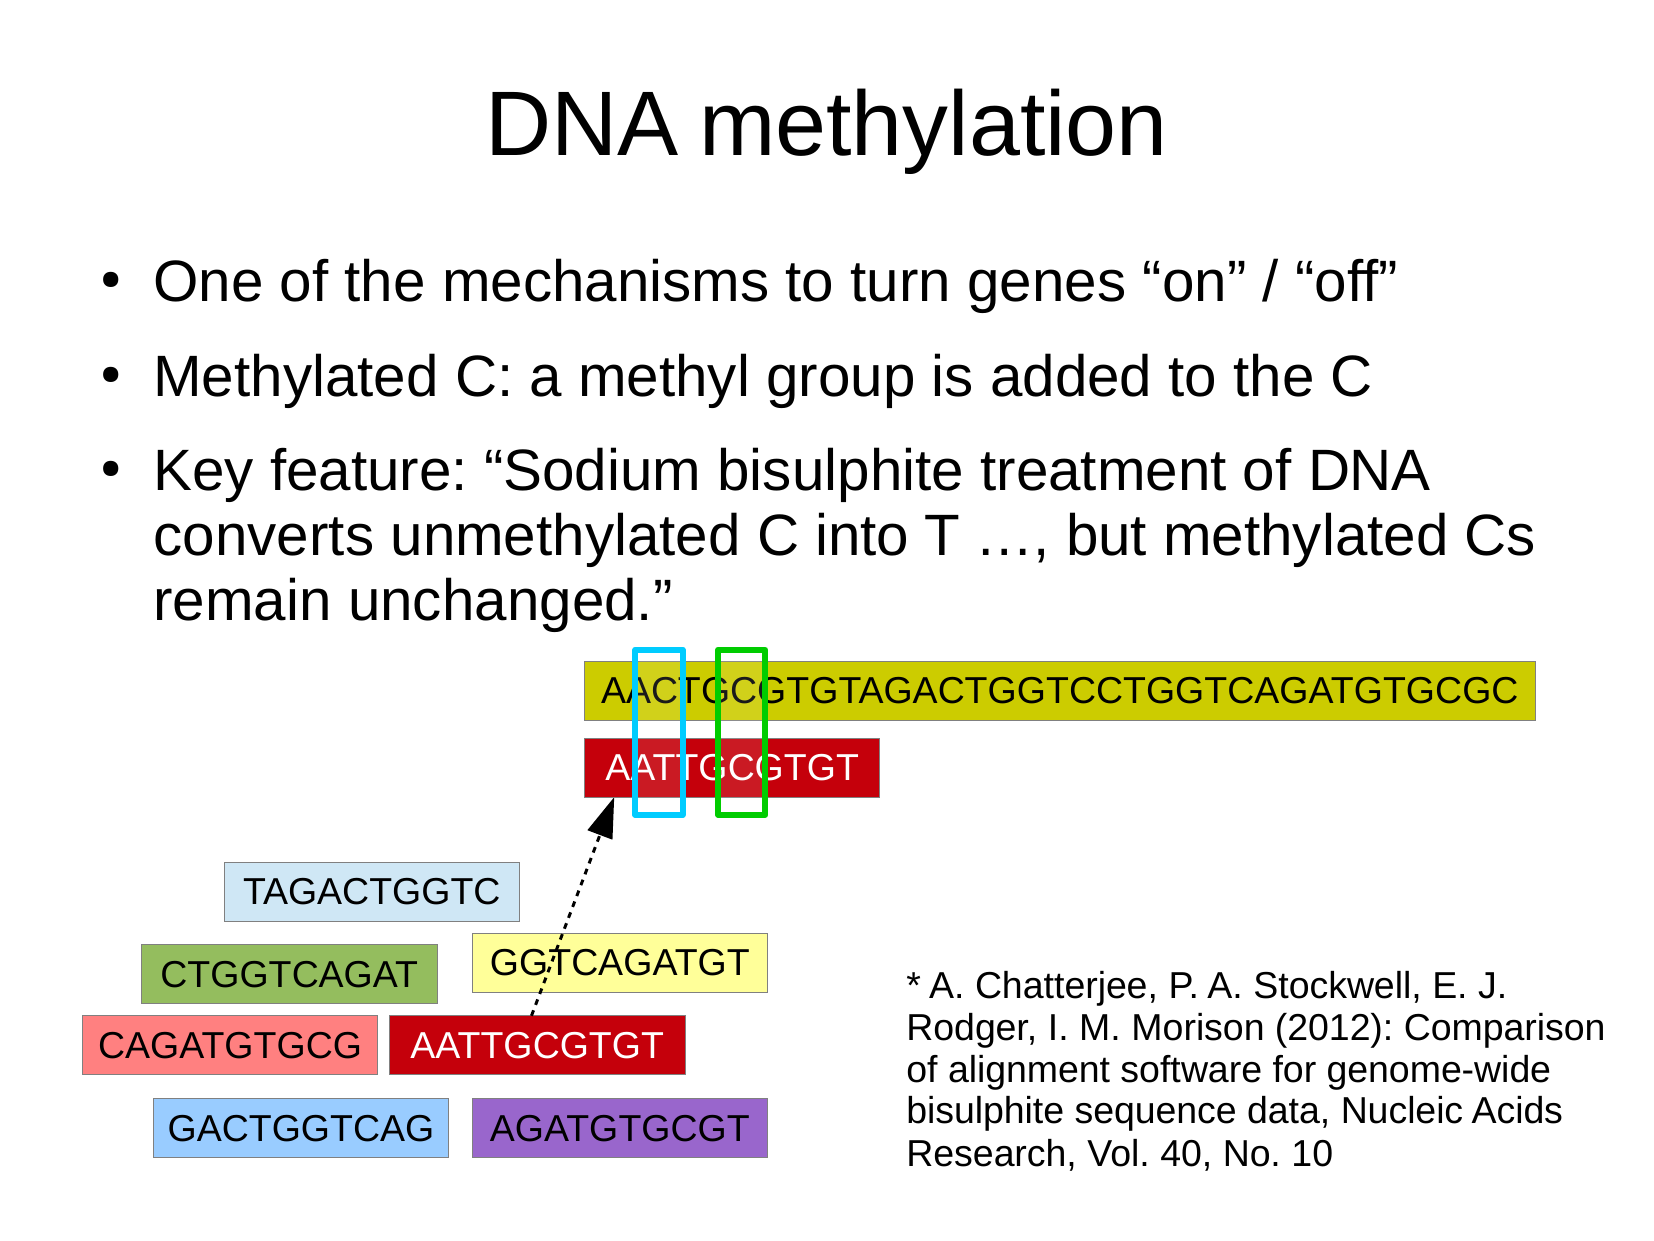

# DNA methylation
One of the mechanisms to turn genes “on” / “off”
Methylated C: a methyl group is added to the C
Key feature: “Sodium bisulphite treatment of DNA converts unmethylated C into T …, but methylated Cs remain unchanged.”
AACTGCGTGTAGACTGGTCCTGGTCAGATGTGCGC
AATTGCGTGT
TAGACTGGTC
TAGACTGGTC
GGTCAGATGT
CTGGTCAGAT
* A. Chatterjee, P. A. Stockwell, E. J. Rodger, I. M. Morison (2012): Comparison of alignment software for genome-wide bisulphite sequence data, Nucleic Acids Research, Vol. 40, No. 10
CAGATGTGCG
AATTGCGTGT
GACTGGTCAG
AGATGTGCGT